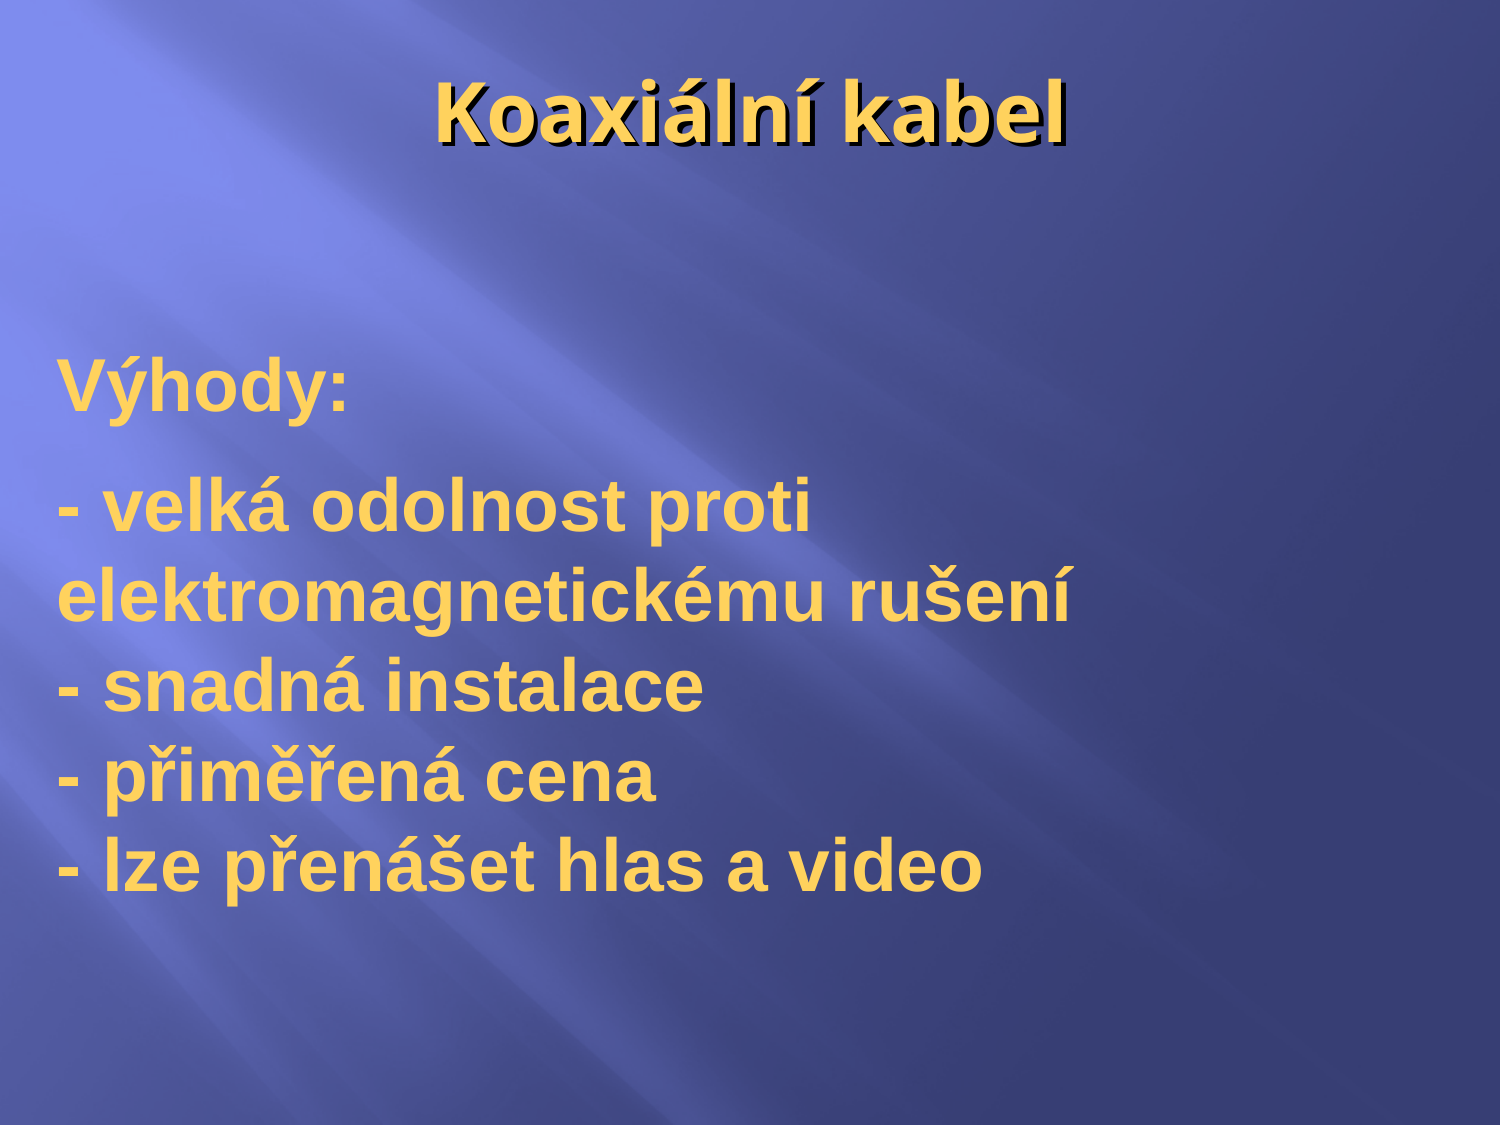

# Koaxiální kabel
Výhody:
- velká odolnost proti
elektromagnetickému rušení
- snadná instalace
- přiměřená cena
- lze přenášet hlas a video